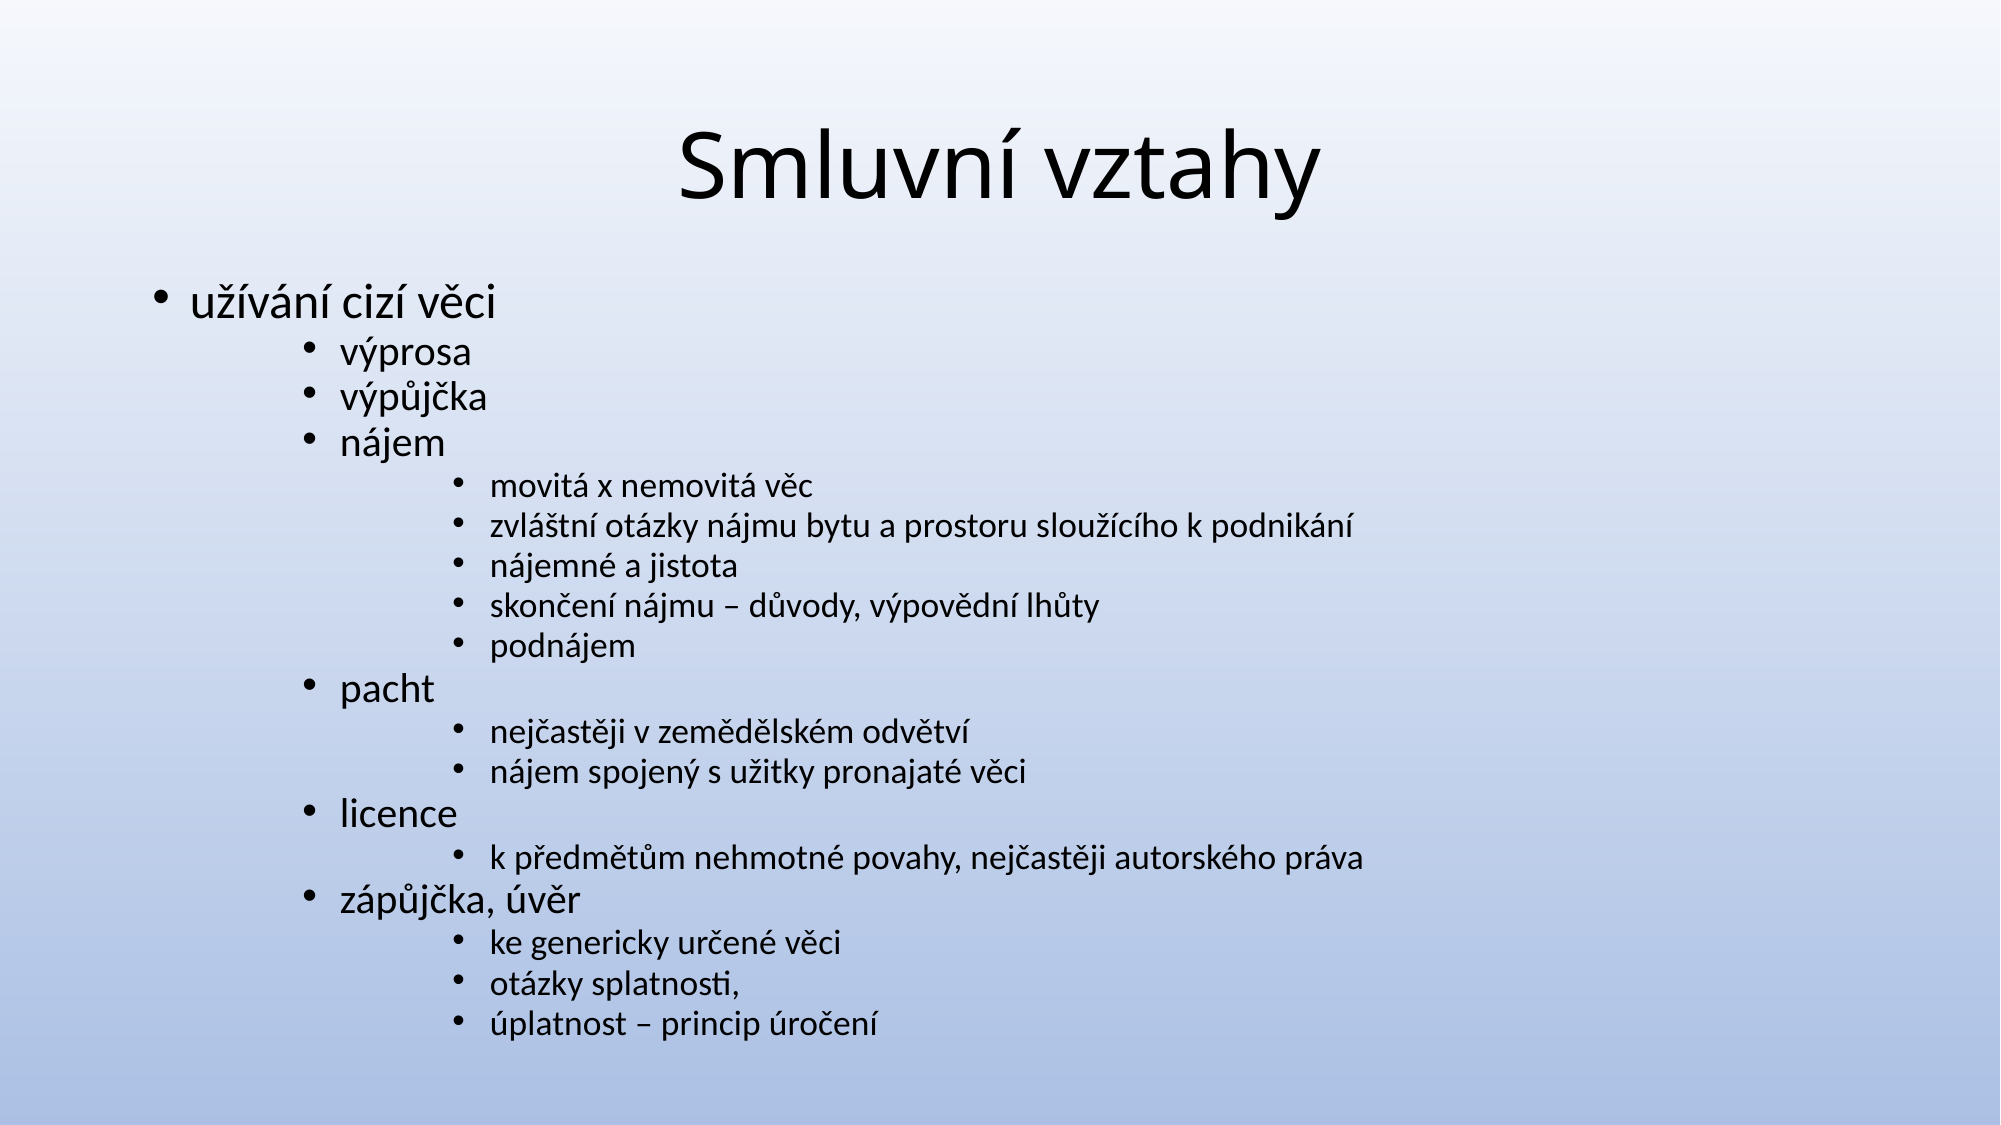

# Smluvní vztahy
užívání cizí věci
výprosa
výpůjčka
nájem
movitá x nemovitá věc
zvláštní otázky nájmu bytu a prostoru sloužícího k podnikání
nájemné a jistota
skončení nájmu – důvody, výpovědní lhůty
podnájem
pacht
nejčastěji v zemědělském odvětví
nájem spojený s užitky pronajaté věci
licence
k předmětům nehmotné povahy, nejčastěji autorského práva
zápůjčka, úvěr
ke genericky určené věci
otázky splatnosti,
úplatnost – princip úročení